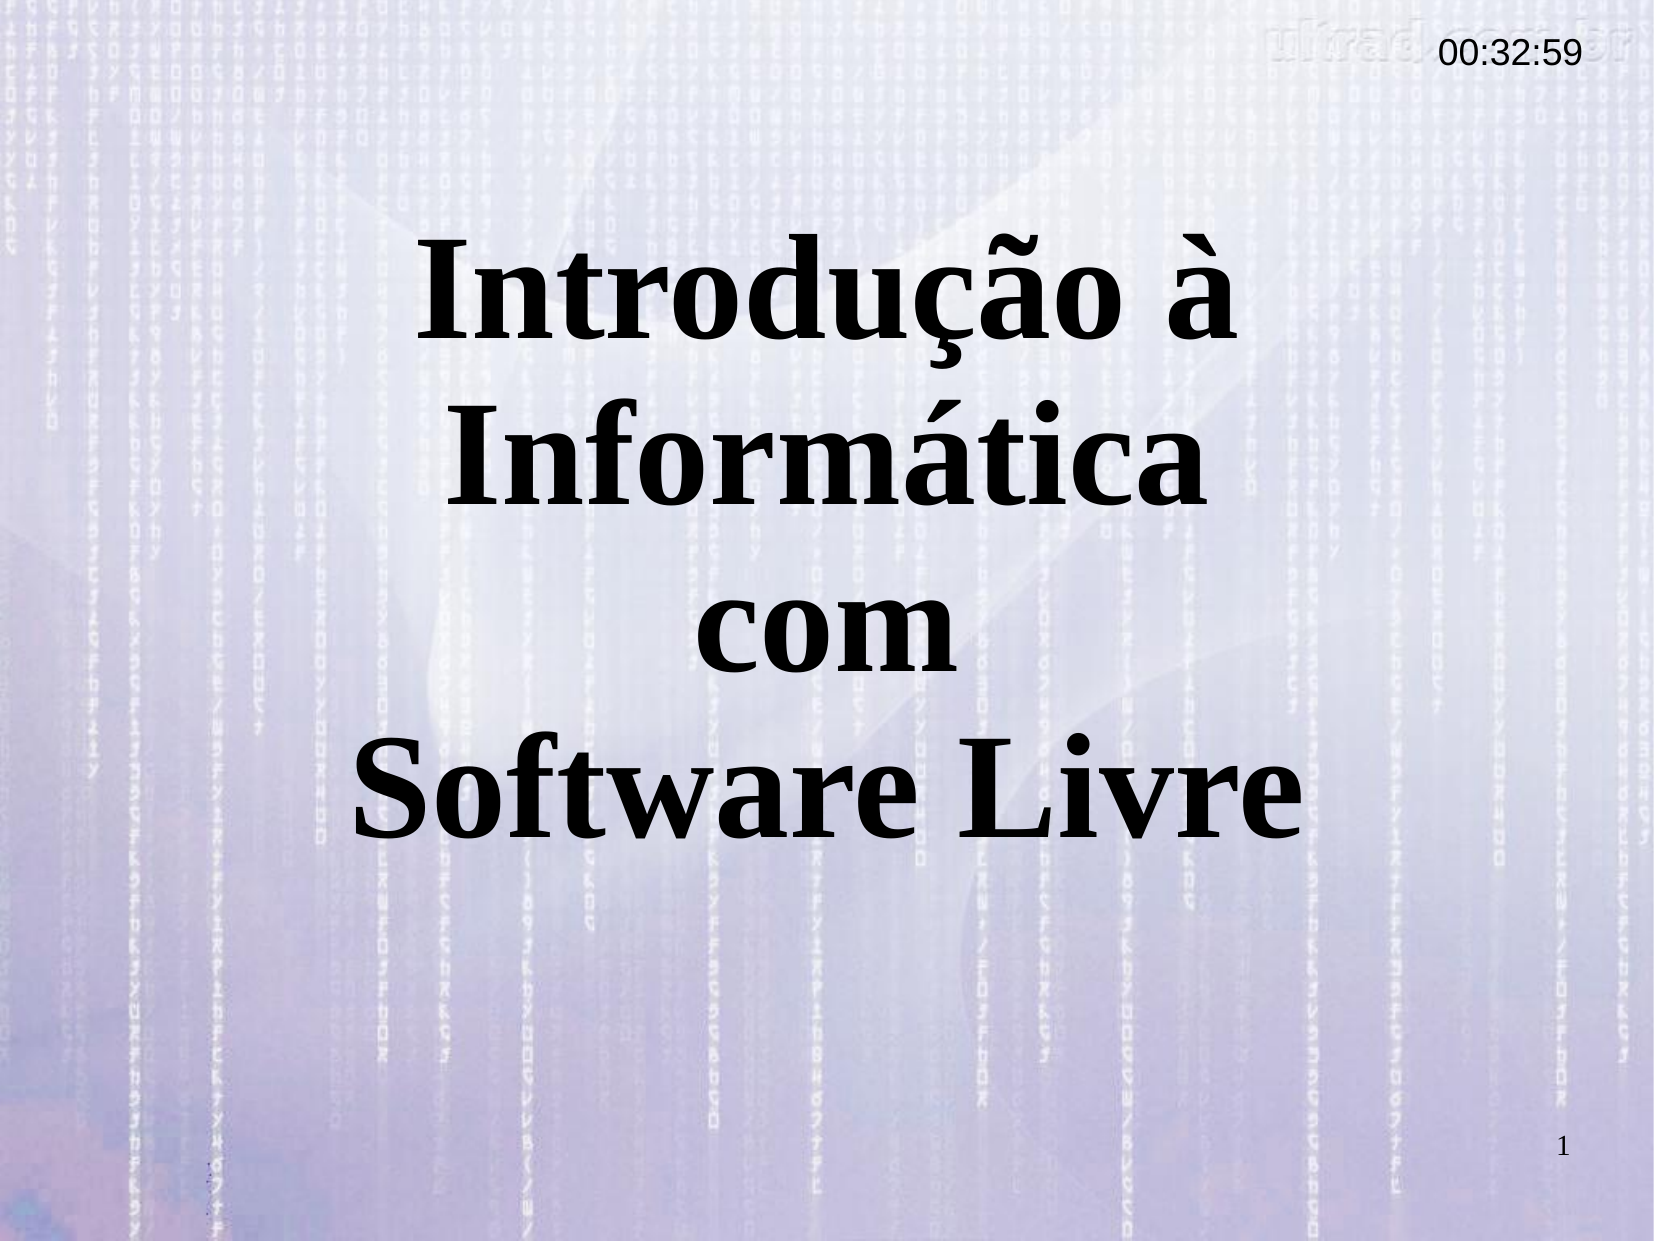

02:51:29
Introdução à
Informática
com
Software Livre
1